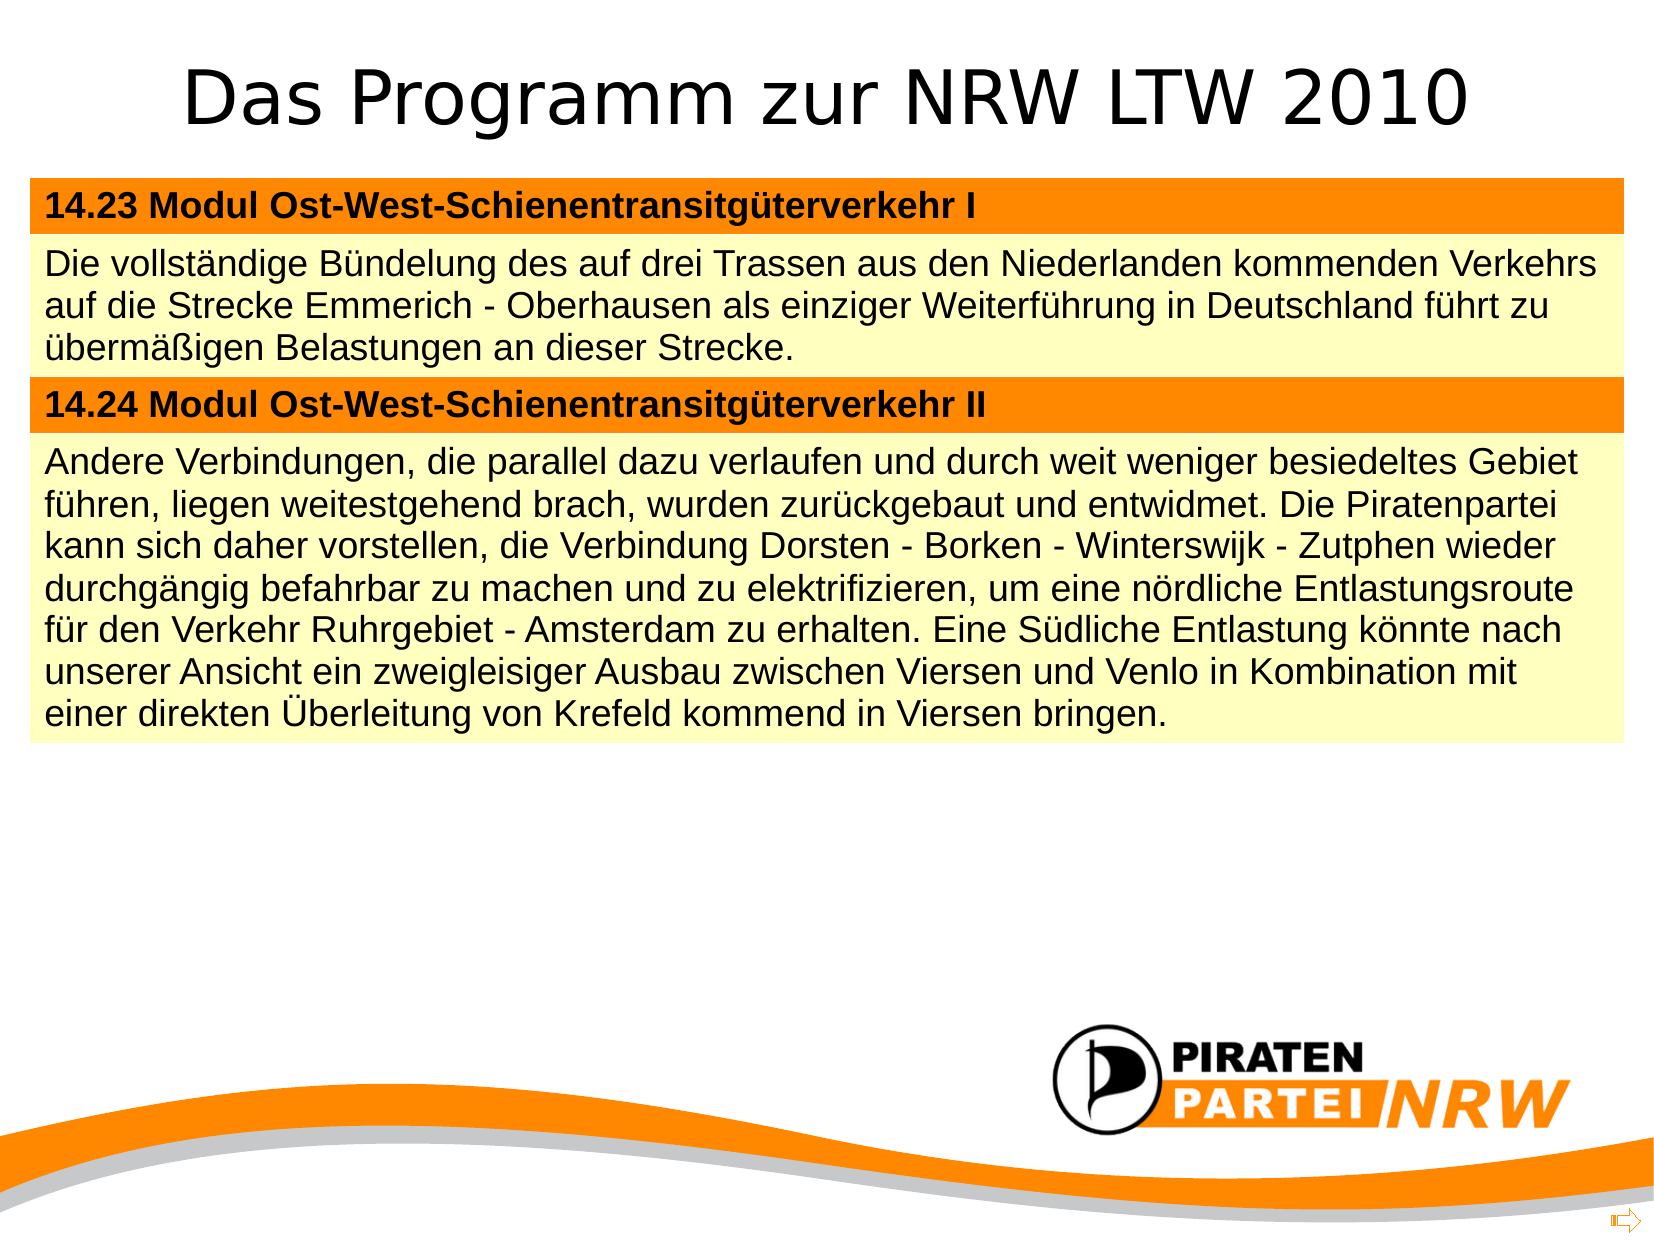

# Das Programm zur NRW LTW 2010
| 14.23 Modul Ost-West-Schienentransitgüterverkehr I |
| --- |
| Die vollständige Bündelung des auf drei Trassen aus den Niederlanden kommenden Verkehrs auf die Strecke Emmerich - Oberhausen als einziger Weiterführung in Deutschland führt zu übermäßigen Belastungen an dieser Strecke. |
| 14.24 Modul Ost-West-Schienentransitgüterverkehr II |
| Andere Verbindungen, die parallel dazu verlaufen und durch weit weniger besiedeltes Gebiet führen, liegen weitestgehend brach, wurden zurückgebaut und entwidmet. Die Piratenpartei kann sich daher vorstellen, die Verbindung Dorsten - Borken - Winterswijk - Zutphen wieder durchgängig befahrbar zu machen und zu elektrifizieren, um eine nördliche Entlastungsroute für den Verkehr Ruhrgebiet - Amsterdam zu erhalten. Eine Südliche Entlastung könnte nach unserer Ansicht ein zweigleisiger Ausbau zwischen Viersen und Venlo in Kombination mit einer direkten Überleitung von Krefeld kommend in Viersen bringen. |